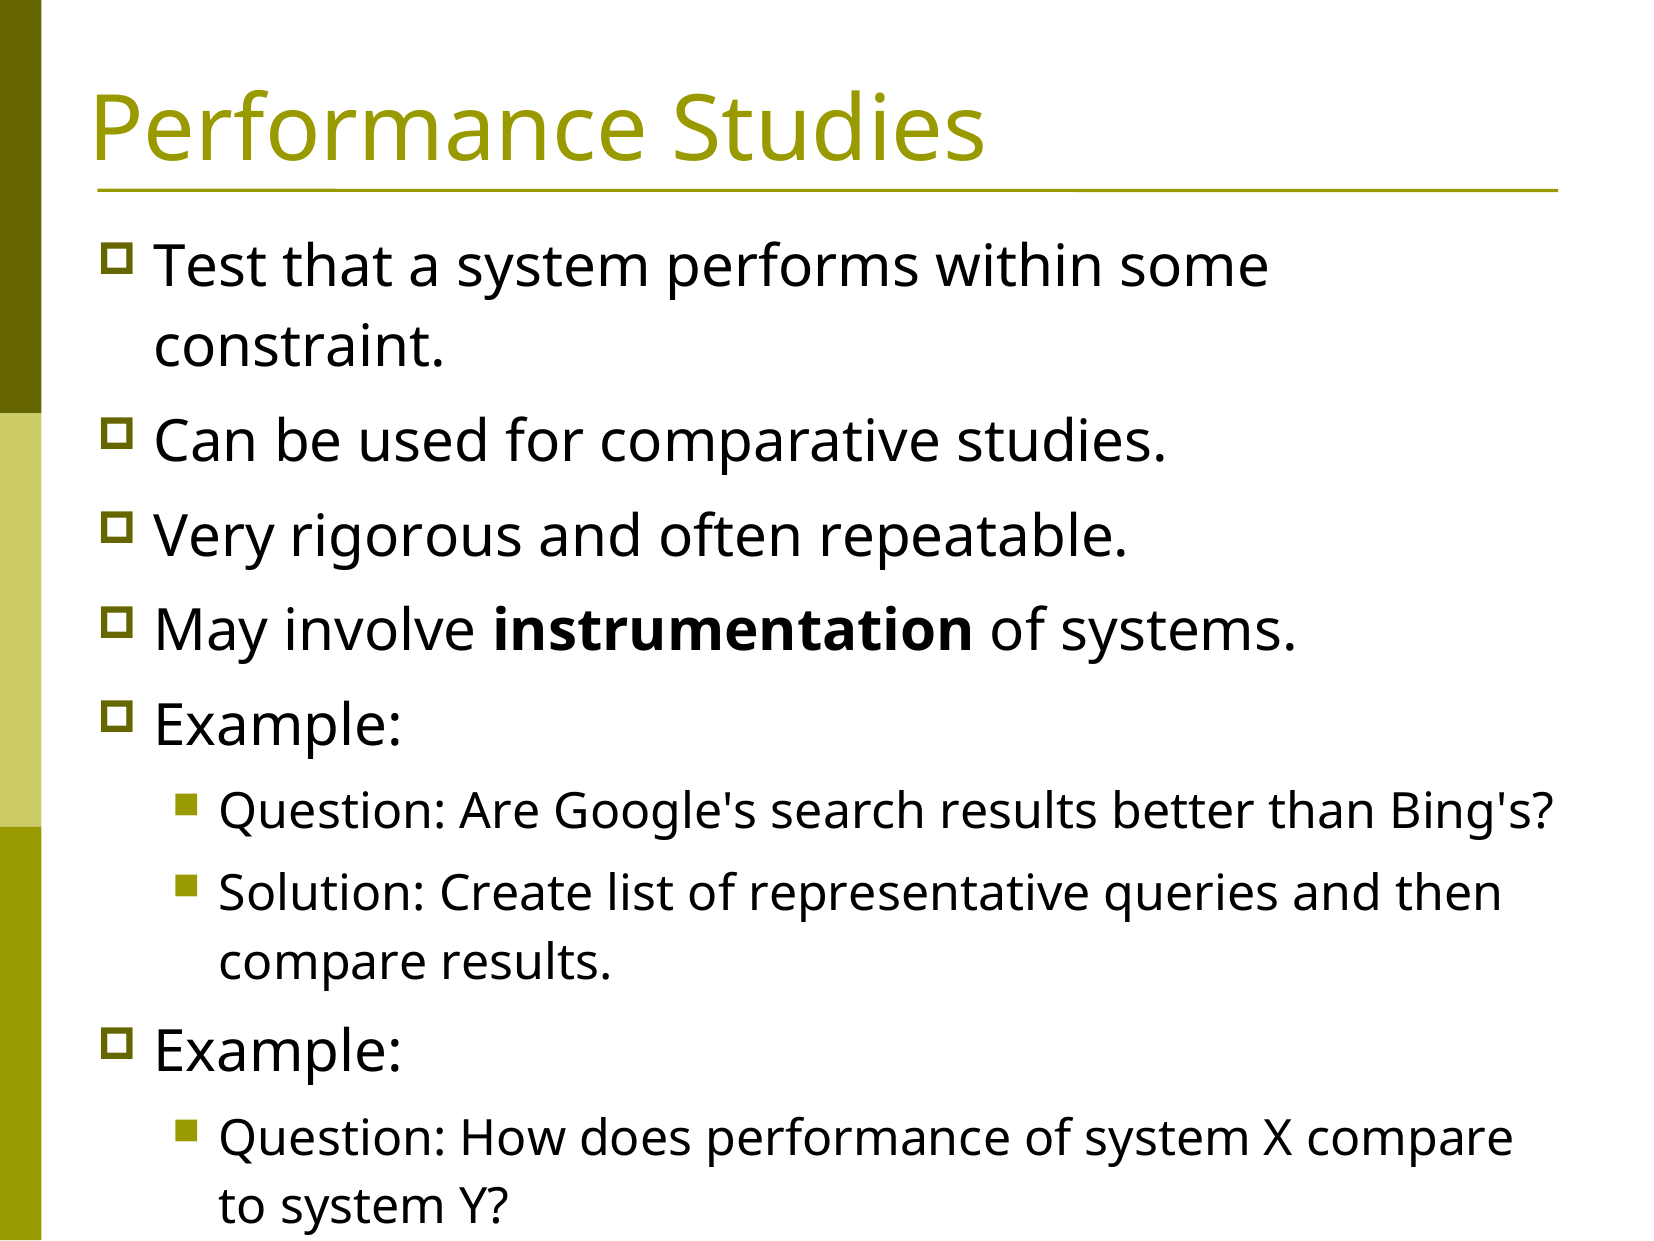

# Performance Studies
Test that a system performs within some constraint.
Can be used for comparative studies.
Very rigorous and often repeatable.
May involve instrumentation of systems.
Example:
Question: Are Google's search results better than Bing's?
Solution: Create list of representative queries and then compare results.
Example:
Question: How does performance of system X compare to system Y?